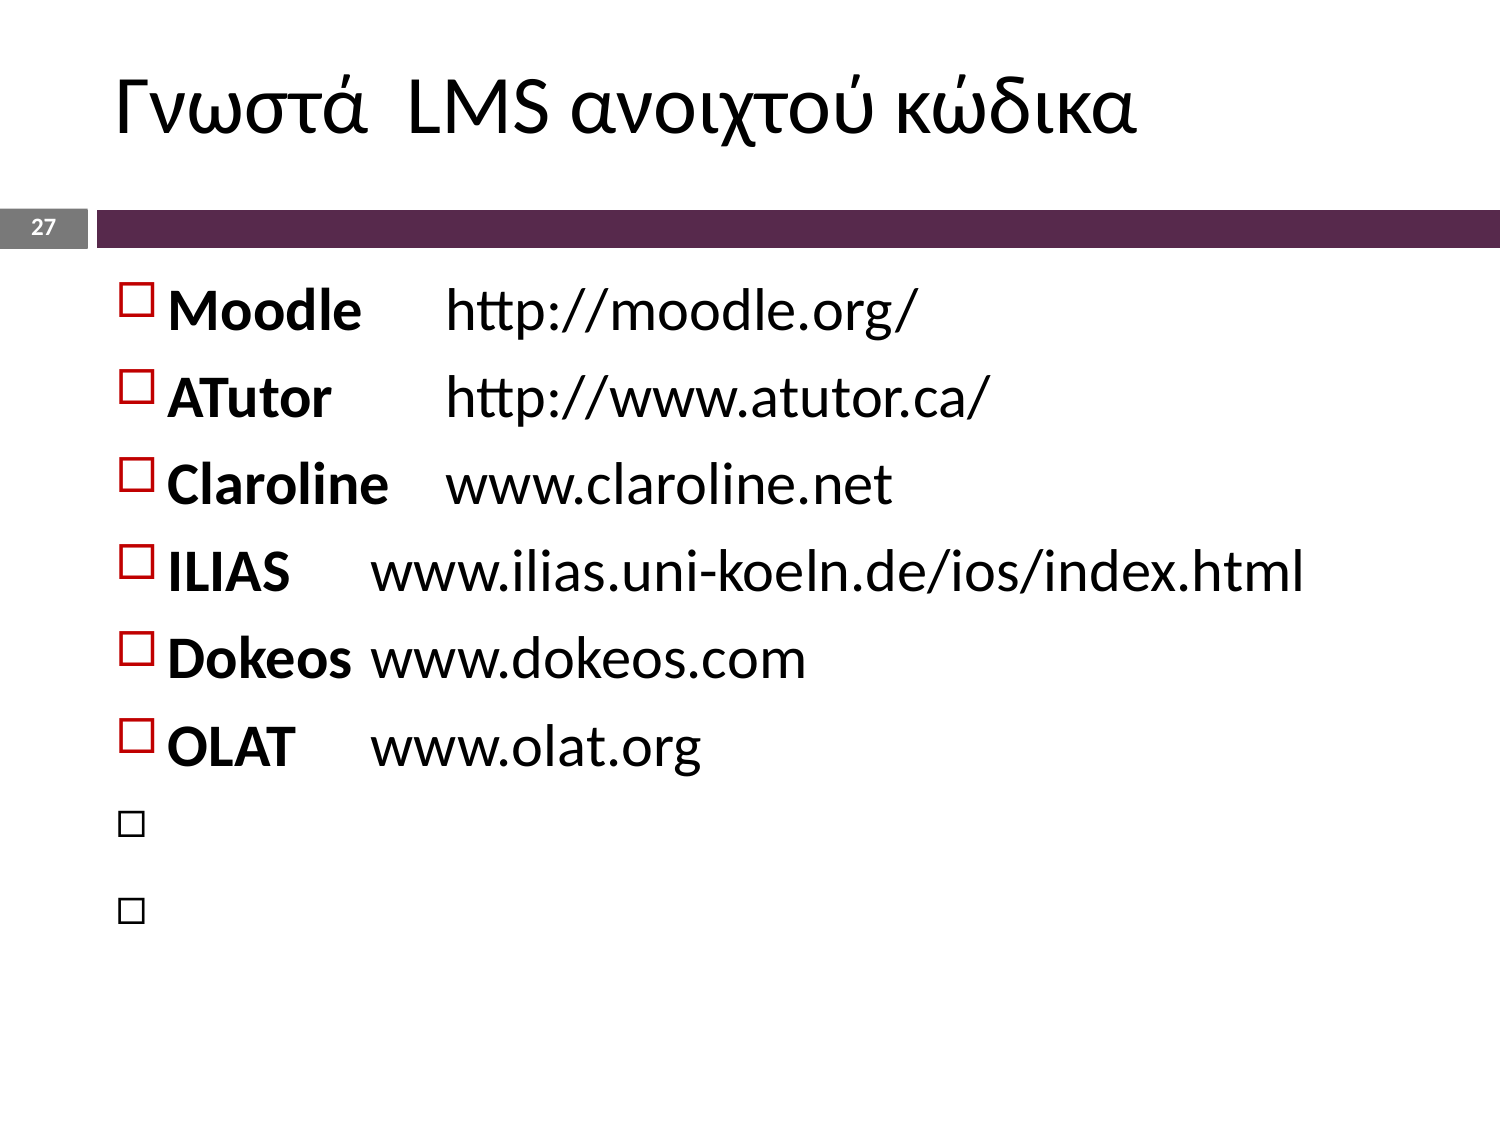

# Γνωστά LMS ανοιχτού κώδικα
Moodle 	http://moodle.org/
ATutor 	http://www.atutor.ca/
Claroline 	www.claroline.net
ILIAS 	www.ilias.uni-koeln.de/ios/index.html
Dokeos 	www.dokeos.com
OLAT	www.olat.org